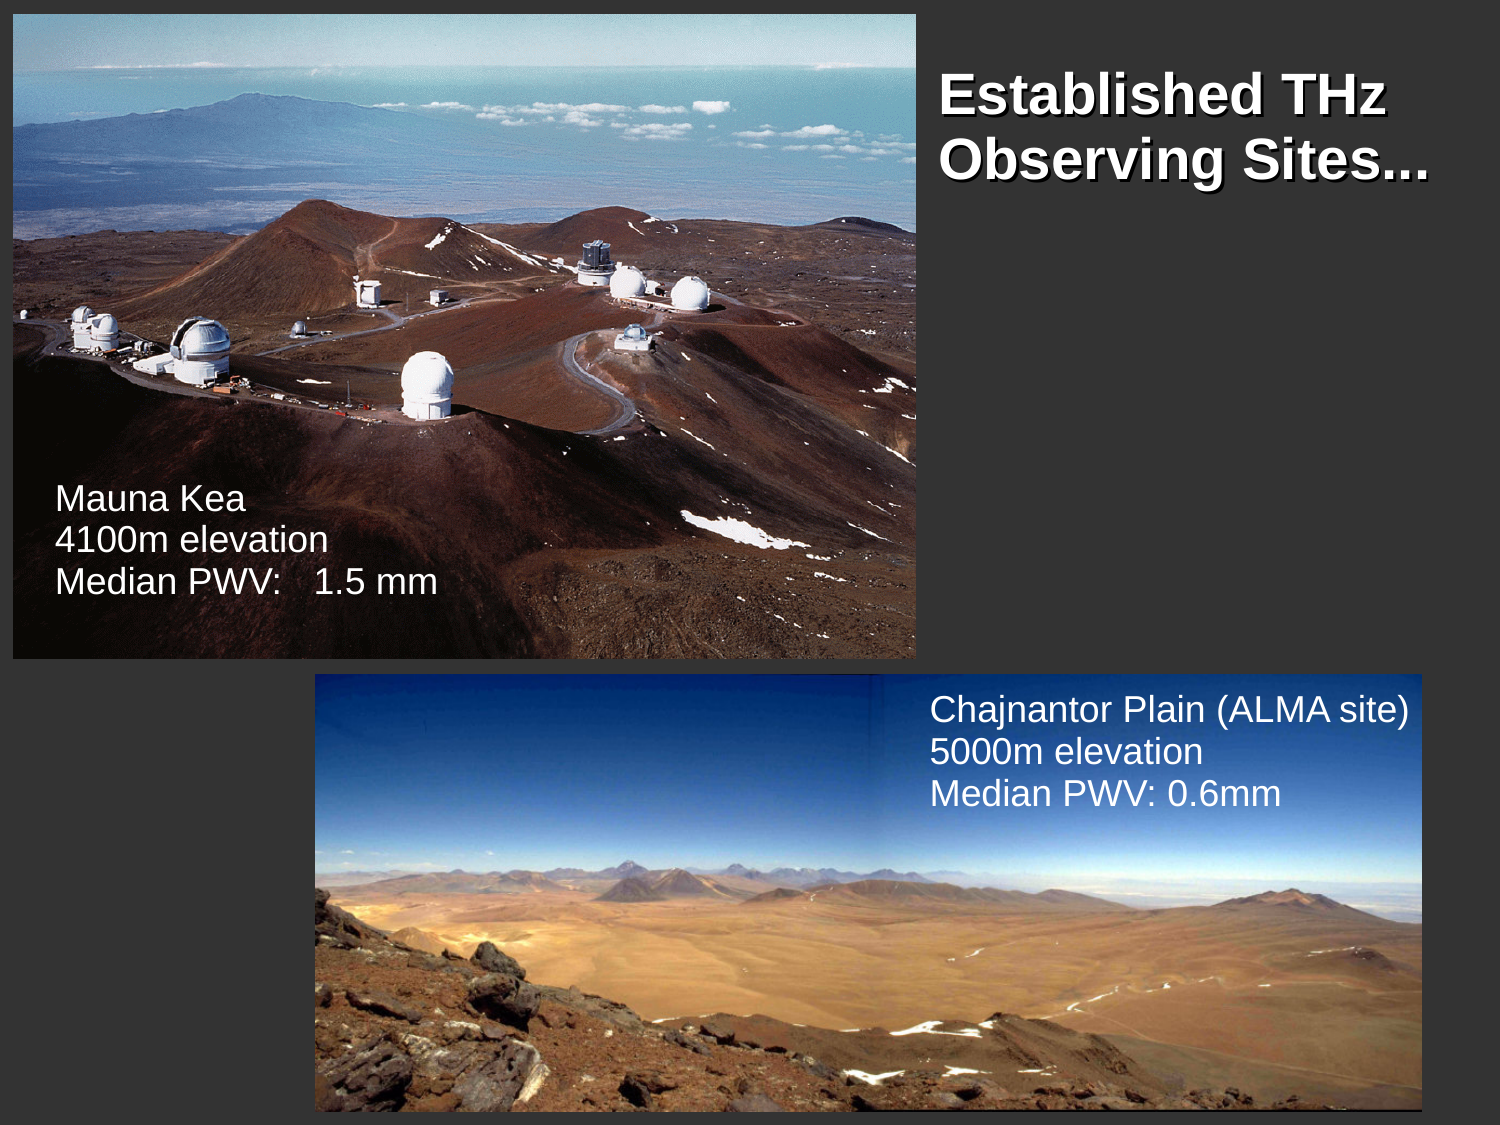

Established THz
Observing Sites...
Mauna Kea
4100m elevation
Median PWV: 1.5 mm
Chajnantor Plain (ALMA site)
5000m elevation
Median PWV: 0.6mm